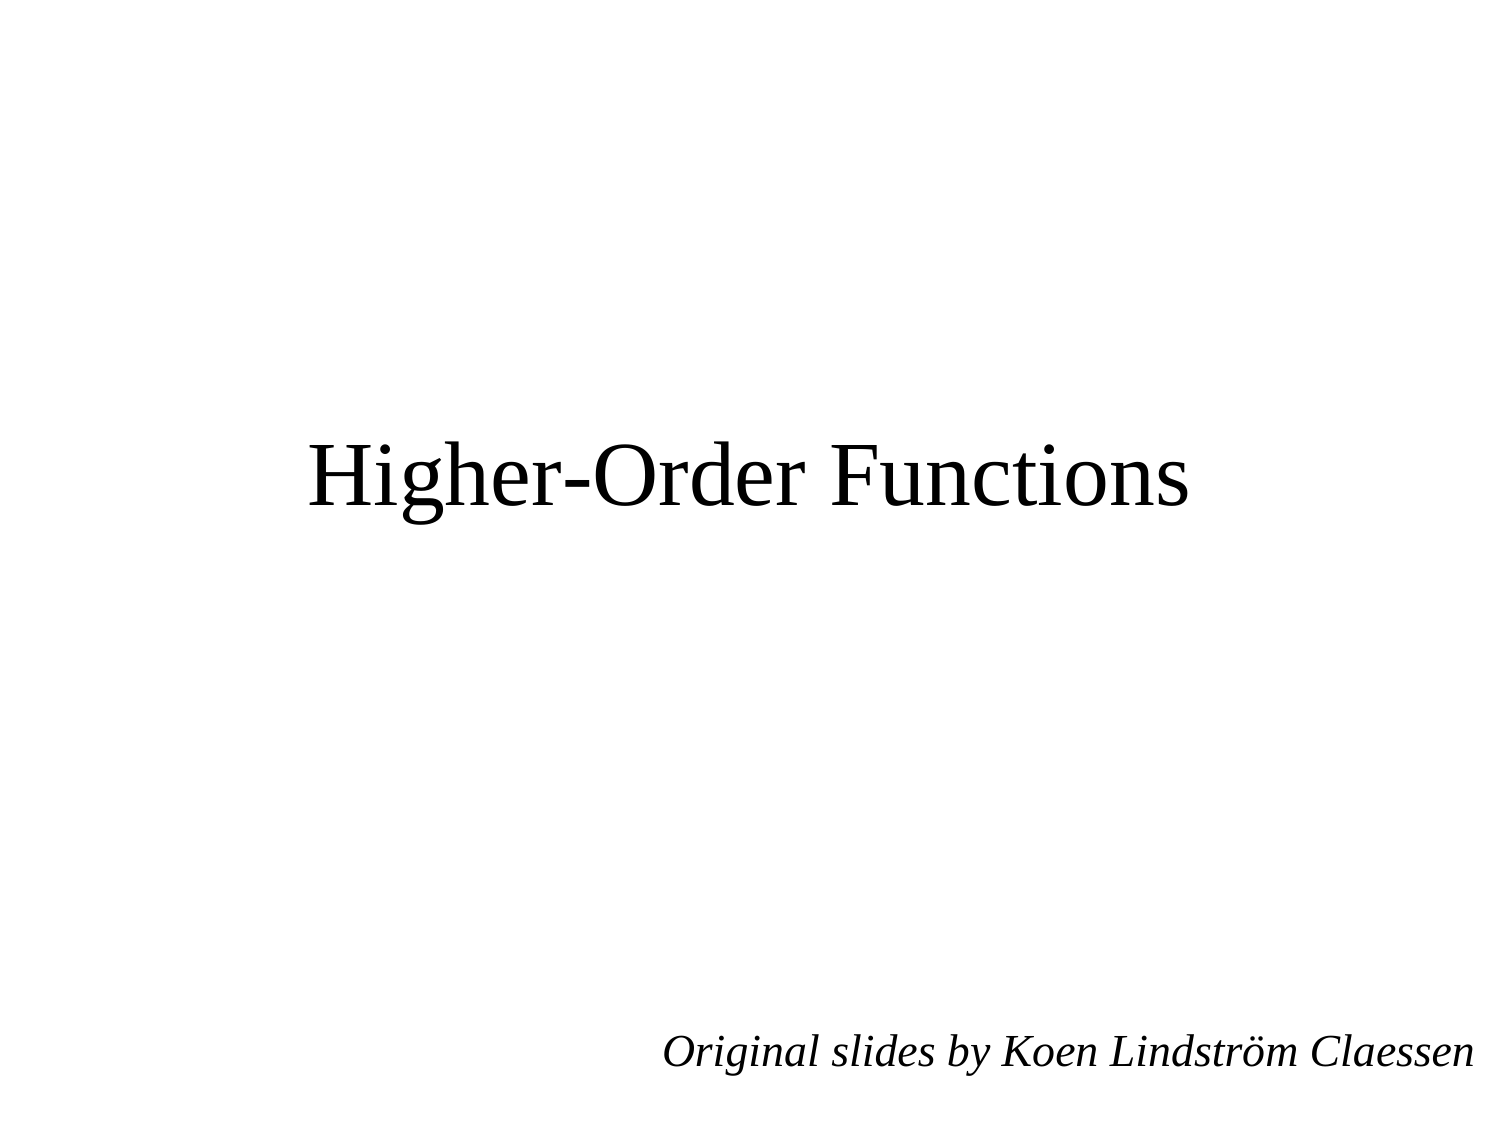

# Higher-Order Functions
Original slides by Koen Lindström Claessen